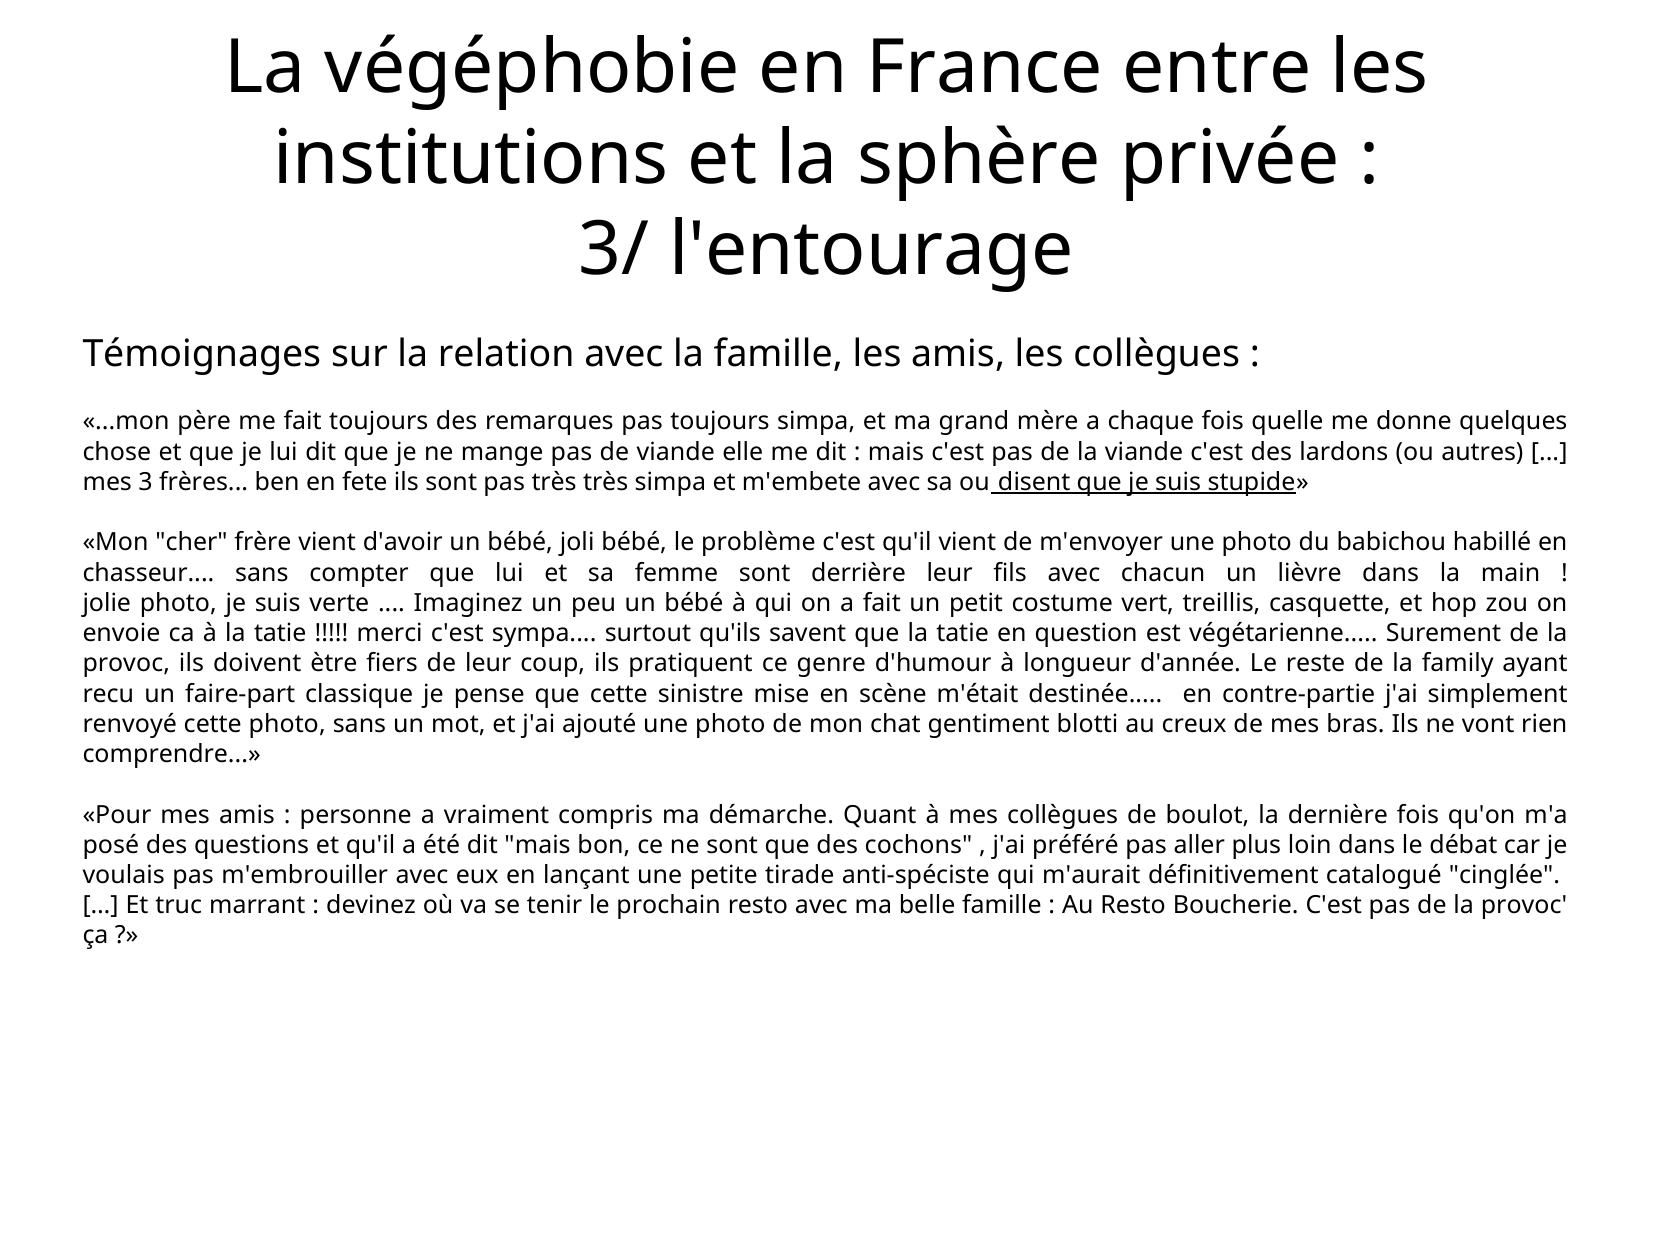

# La végéphobie en France entre les institutions et la sphère privée : 3/ l'entourage
Témoignages sur la relation avec la famille, les amis, les collègues :
«...mon père me fait toujours des remarques pas toujours simpa, et ma grand mère a chaque fois quelle me donne quelques chose et que je lui dit que je ne mange pas de viande elle me dit : mais c'est pas de la viande c'est des lardons (ou autres) [...] mes 3 frères... ben en fete ils sont pas très très simpa et m'embete avec sa ou disent que je suis stupide»
«Mon "cher" frère vient d'avoir un bébé, joli bébé, le problème c'est qu'il vient de m'envoyer une photo du babichou habillé en chasseur.... sans compter que lui et sa femme sont derrière leur fils avec chacun un lièvre dans la main !
jolie photo, je suis verte .... Imaginez un peu un bébé à qui on a fait un petit costume vert, treillis, casquette, et hop zou on envoie ca à la tatie !!!!! merci c'est sympa.... surtout qu'ils savent que la tatie en question est végétarienne..... Surement de la provoc, ils doivent ètre fiers de leur coup, ils pratiquent ce genre d'humour à longueur d'année. Le reste de la family ayant recu un faire-part classique je pense que cette sinistre mise en scène m'était destinée..... en contre-partie j'ai simplement renvoyé cette photo, sans un mot, et j'ai ajouté une photo de mon chat gentiment blotti au creux de mes bras. Ils ne vont rien comprendre...»
«Pour mes amis : personne a vraiment compris ma démarche. Quant à mes collègues de boulot, la dernière fois qu'on m'a posé des questions et qu'il a été dit "mais bon, ce ne sont que des cochons" , j'ai préféré pas aller plus loin dans le débat car je voulais pas m'embrouiller avec eux en lançant une petite tirade anti-spéciste qui m'aurait définitivement catalogué "cinglée". […] Et truc marrant : devinez où va se tenir le prochain resto avec ma belle famille : Au Resto Boucherie. C'est pas de la provoc' ça ?»